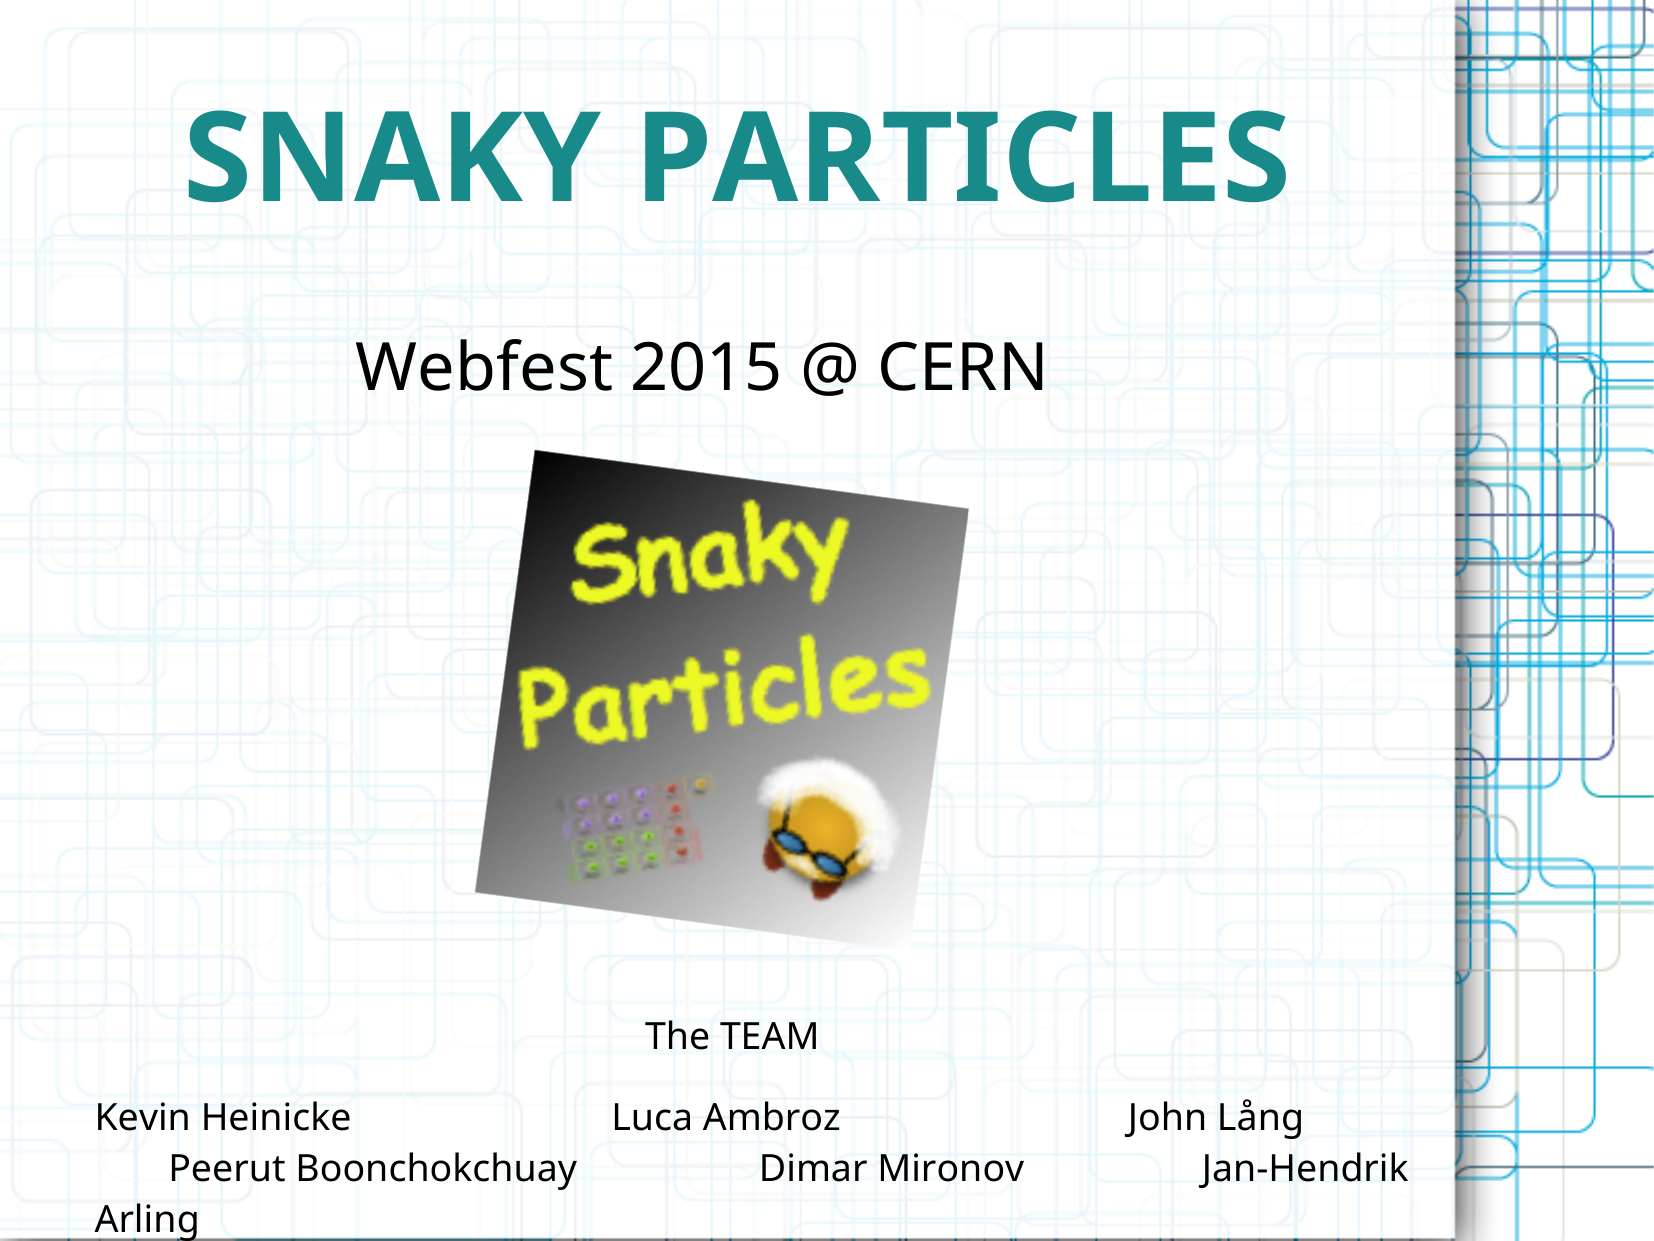

# SNAKY PARTICLES
Webfest 2015 @ CERN
The TEAM
Kevin Heinicke				Luca Ambroz				John Lång		Peerut Boonchokchuay			Dimar Mironov			Jan-Hendrik Arling